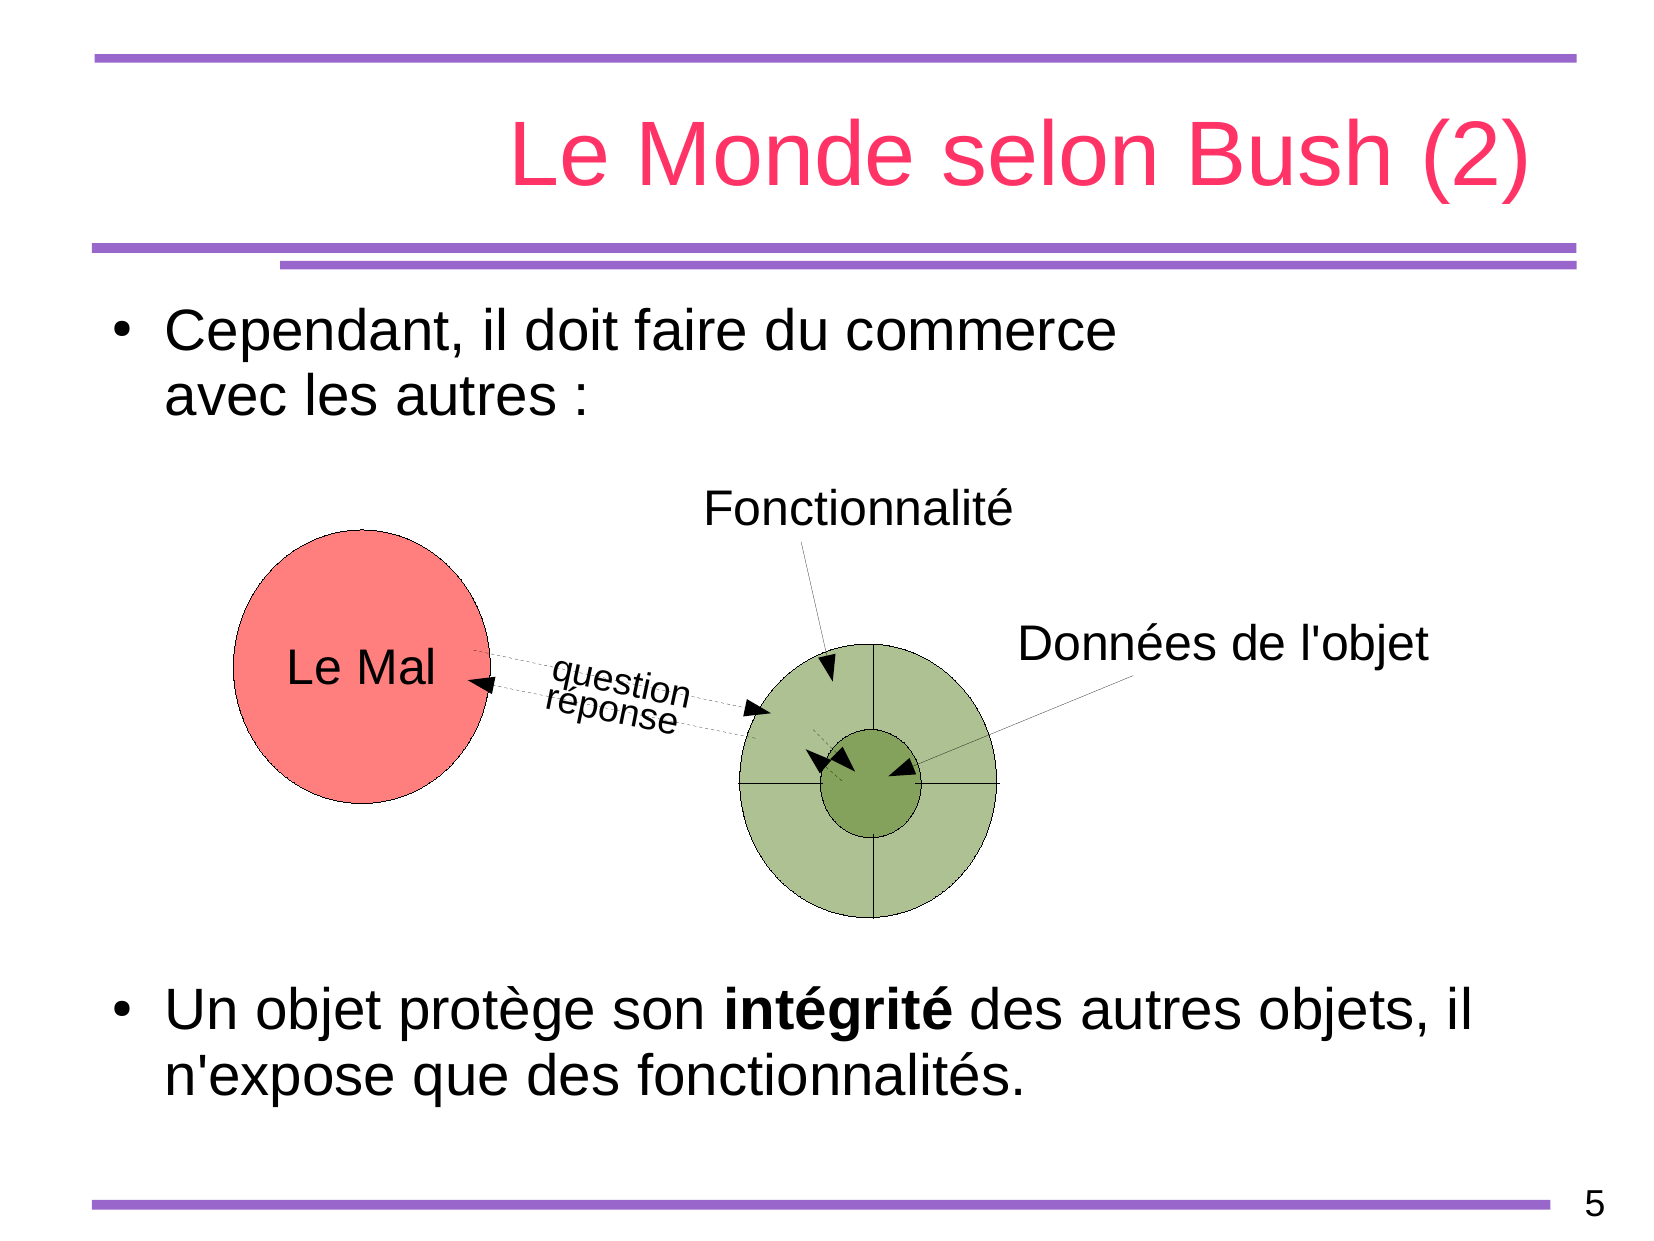

# Le Monde selon Bush (2)
Cependant, il doit faire du commerce
avec les autres :
Un objet protège son intégrité des autres objets, il n'expose que des fonctionnalités.
Fonctionnalité
Le Mal
Données de l'objet
question
réponse